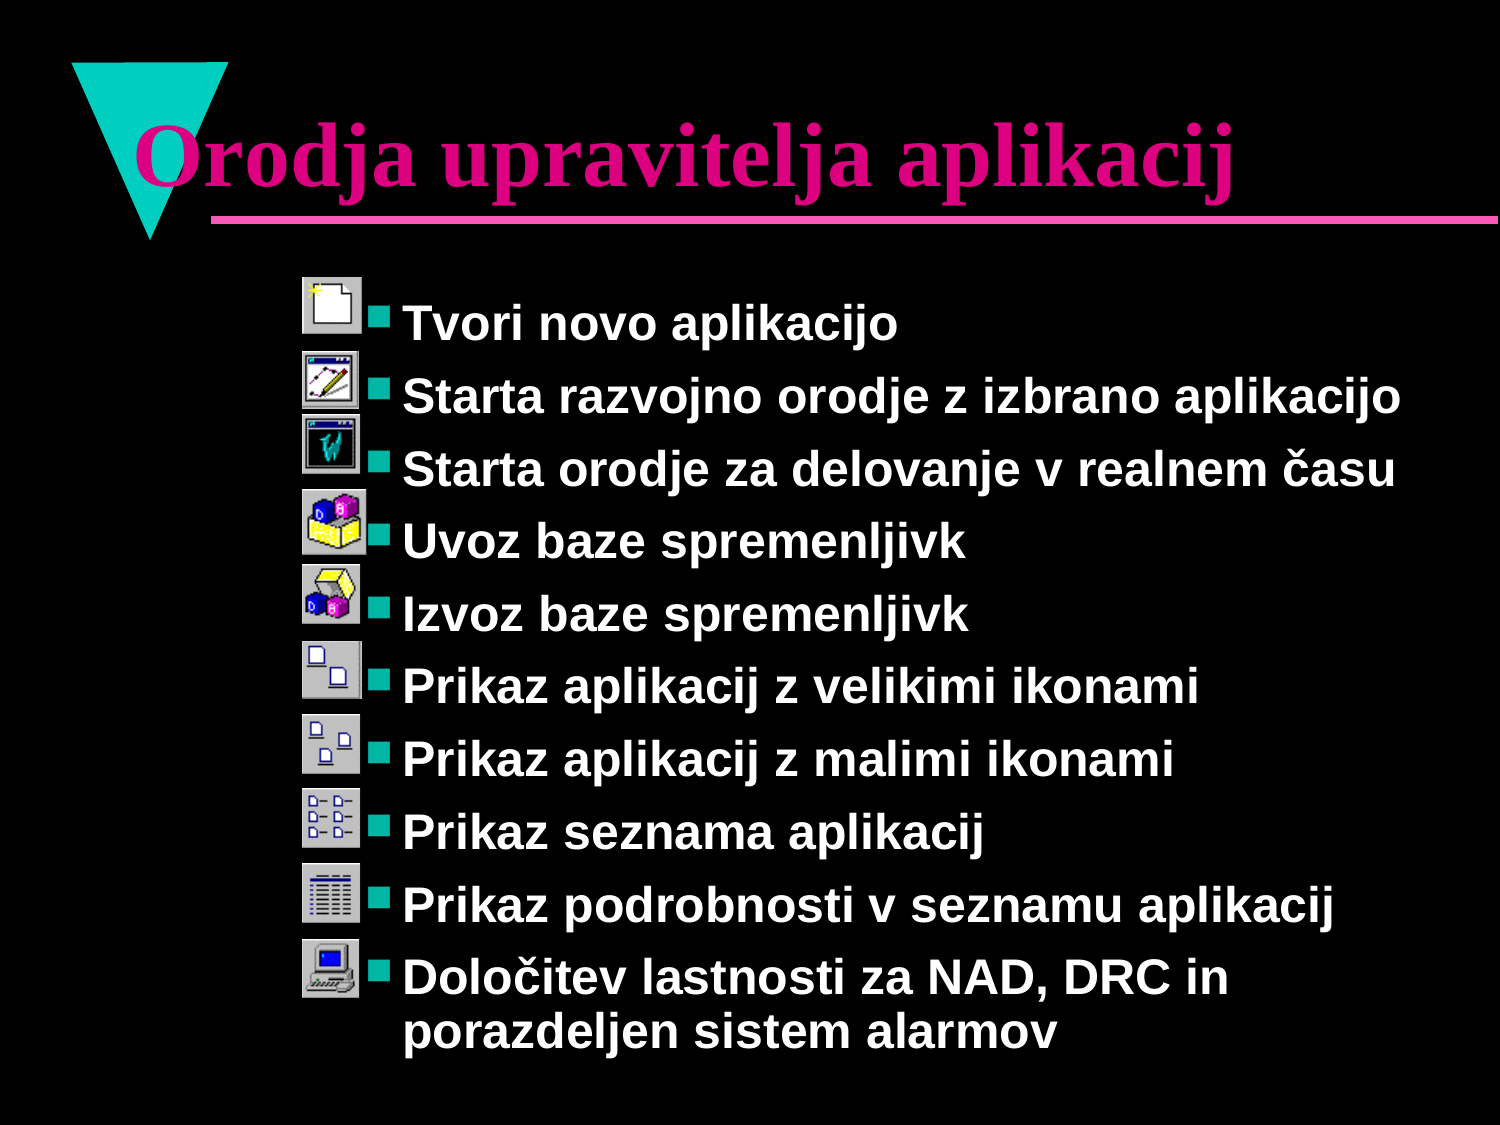

# Orodja upravitelja aplikacij
Tvori novo aplikacijo
Starta razvojno orodje z izbrano aplikacijo
Starta orodje za delovanje v realnem času
Uvoz baze spremenljivk
Izvoz baze spremenljivk
Prikaz aplikacij z velikimi ikonami
Prikaz aplikacij z malimi ikonami
Prikaz seznama aplikacij
Prikaz podrobnosti v seznamu aplikacij
Določitev lastnosti za NAD, DRC in porazdeljen sistem alarmov
RVP2
Orodja - Razvojno okolje (Window Maker)
5